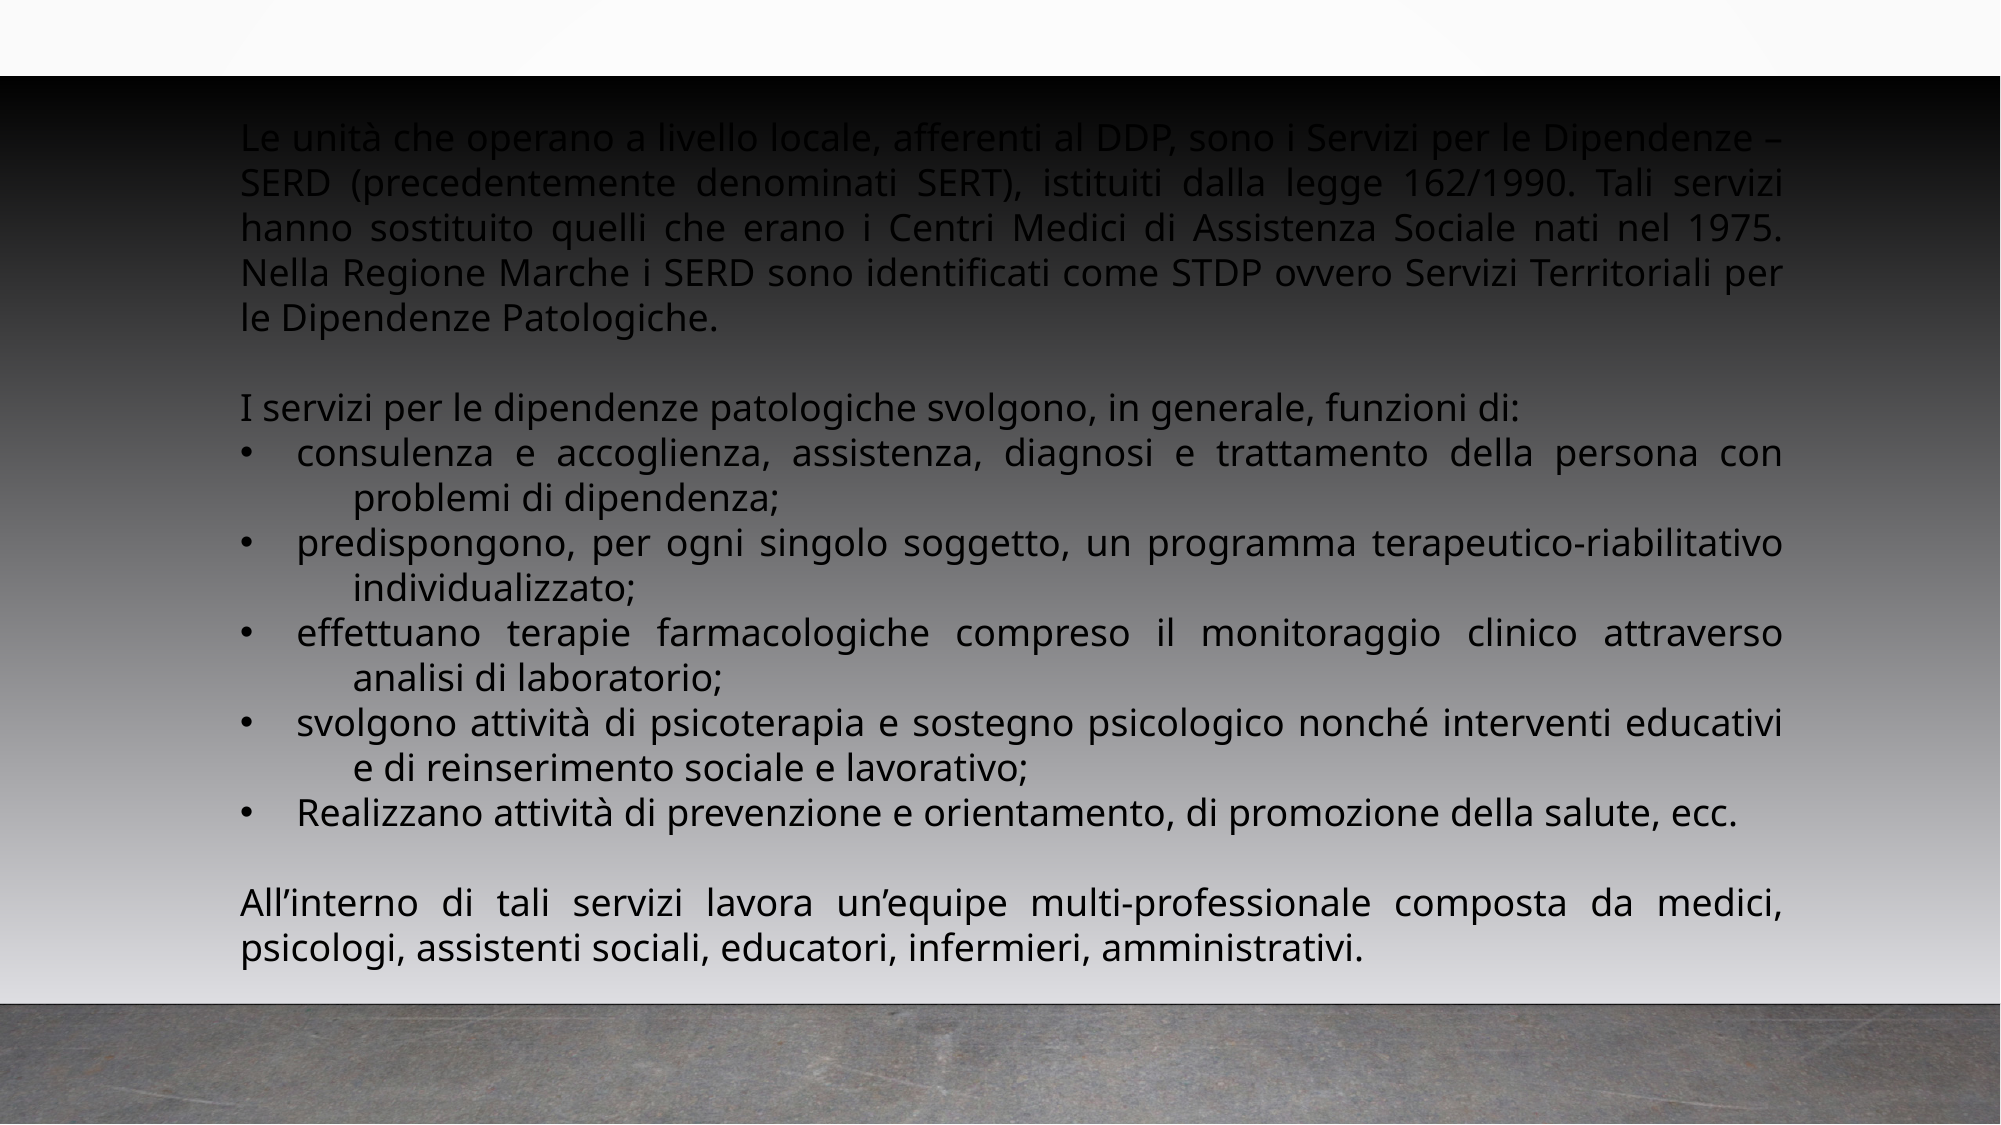

Le unità che operano a livello locale, afferenti al DDP, sono i Servizi per le Dipendenze – SERD (precedentemente denominati SERT), istituiti dalla legge 162/1990. Tali servizi hanno sostituito quelli che erano i Centri Medici di Assistenza Sociale nati nel 1975. Nella Regione Marche i SERD sono identificati come STDP ovvero Servizi Territoriali per le Dipendenze Patologiche.
I servizi per le dipendenze patologiche svolgono, in generale, funzioni di:
consulenza e accoglienza, assistenza, diagnosi e trattamento della persona con problemi di dipendenza;
predispongono, per ogni singolo soggetto, un programma terapeutico-riabilitativo individualizzato;
effettuano terapie farmacologiche compreso il monitoraggio clinico attraverso analisi di laboratorio;
svolgono attività di psicoterapia e sostegno psicologico nonché interventi educativi e di reinserimento sociale e lavorativo;
Realizzano attività di prevenzione e orientamento, di promozione della salute, ecc.
All’interno di tali servizi lavora un’equipe multi-professionale composta da medici, psicologi, assistenti sociali, educatori, infermieri, amministrativi.